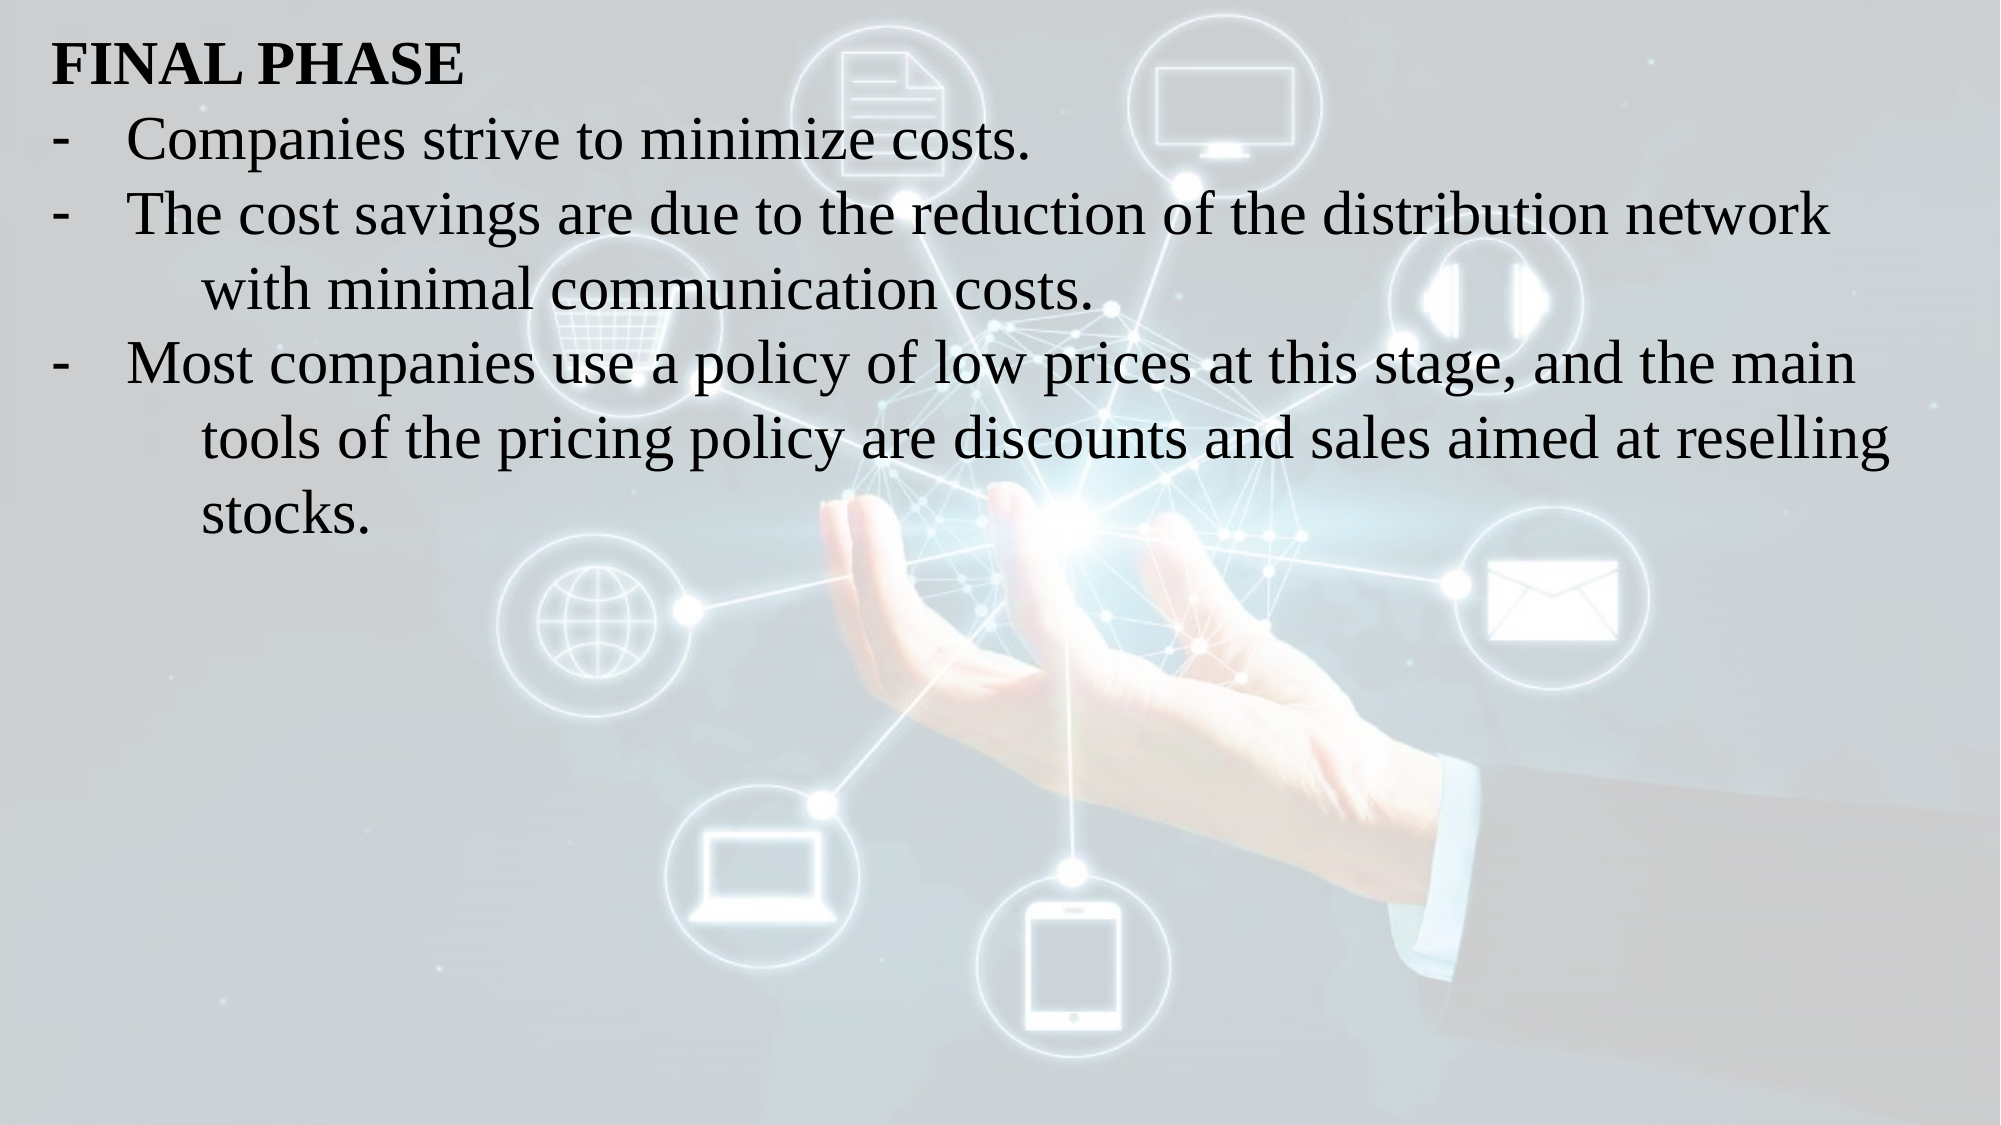

FINAL PHASE
Companies strive to minimize costs.
The cost savings are due to the reduction of the distribution network with minimal communication costs.
Most companies use a policy of low prices at this stage, and the main tools of the pricing policy are discounts and sales aimed at reselling stocks.